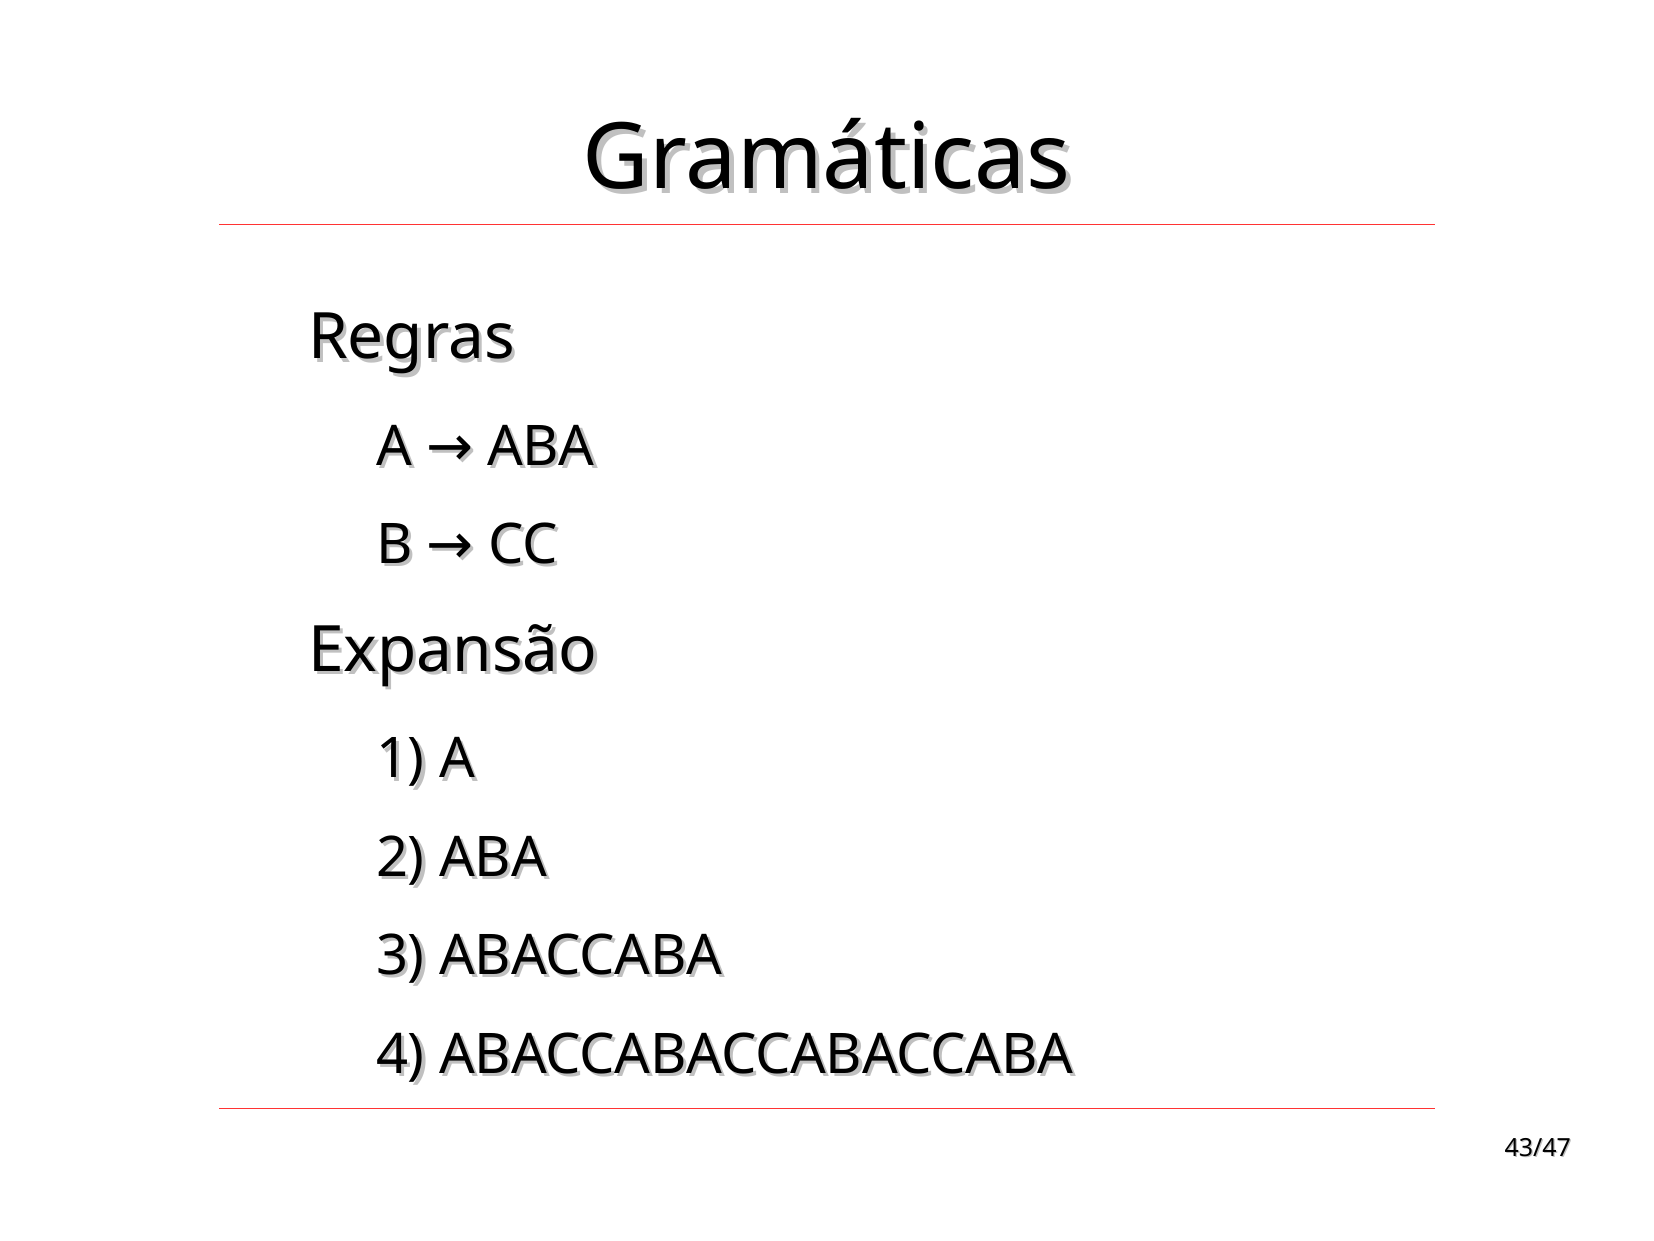

# Gramáticas
Regras
A → ABA
B → CC
Expansão
1) A
2) ABA
3) ABACCABA
4) ABACCABACCABACCABA
43